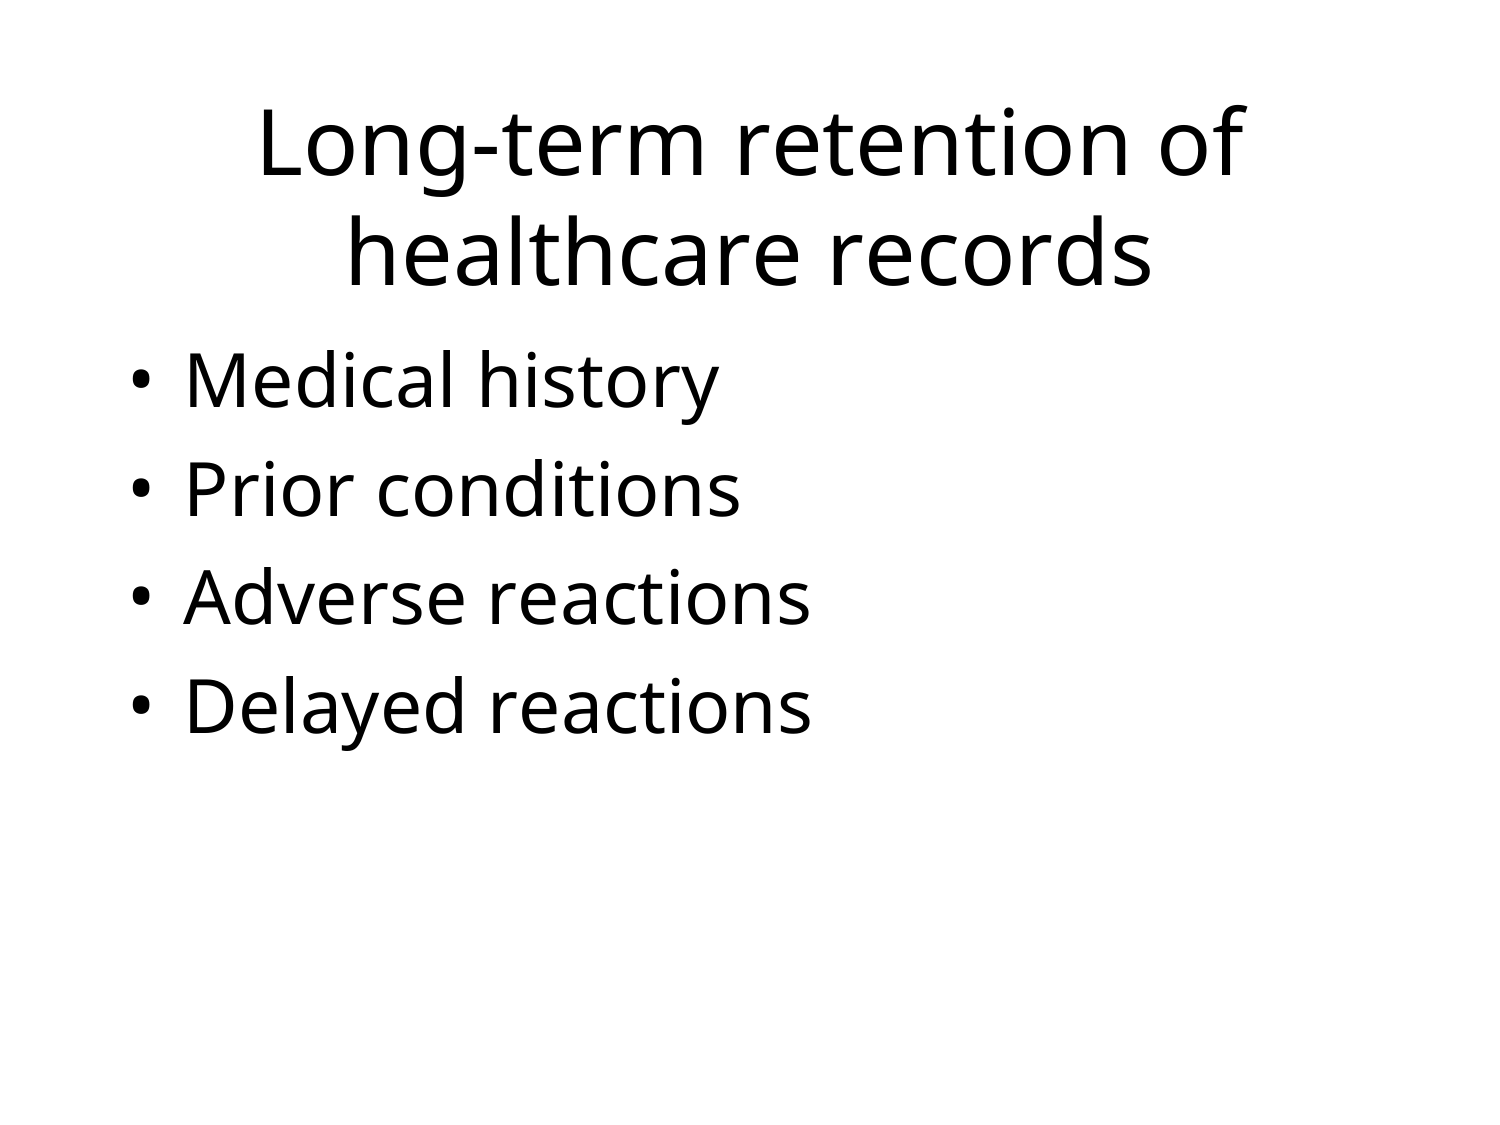

# Long-term retention of healthcare records
Medical history
Prior conditions
Adverse reactions
Delayed reactions